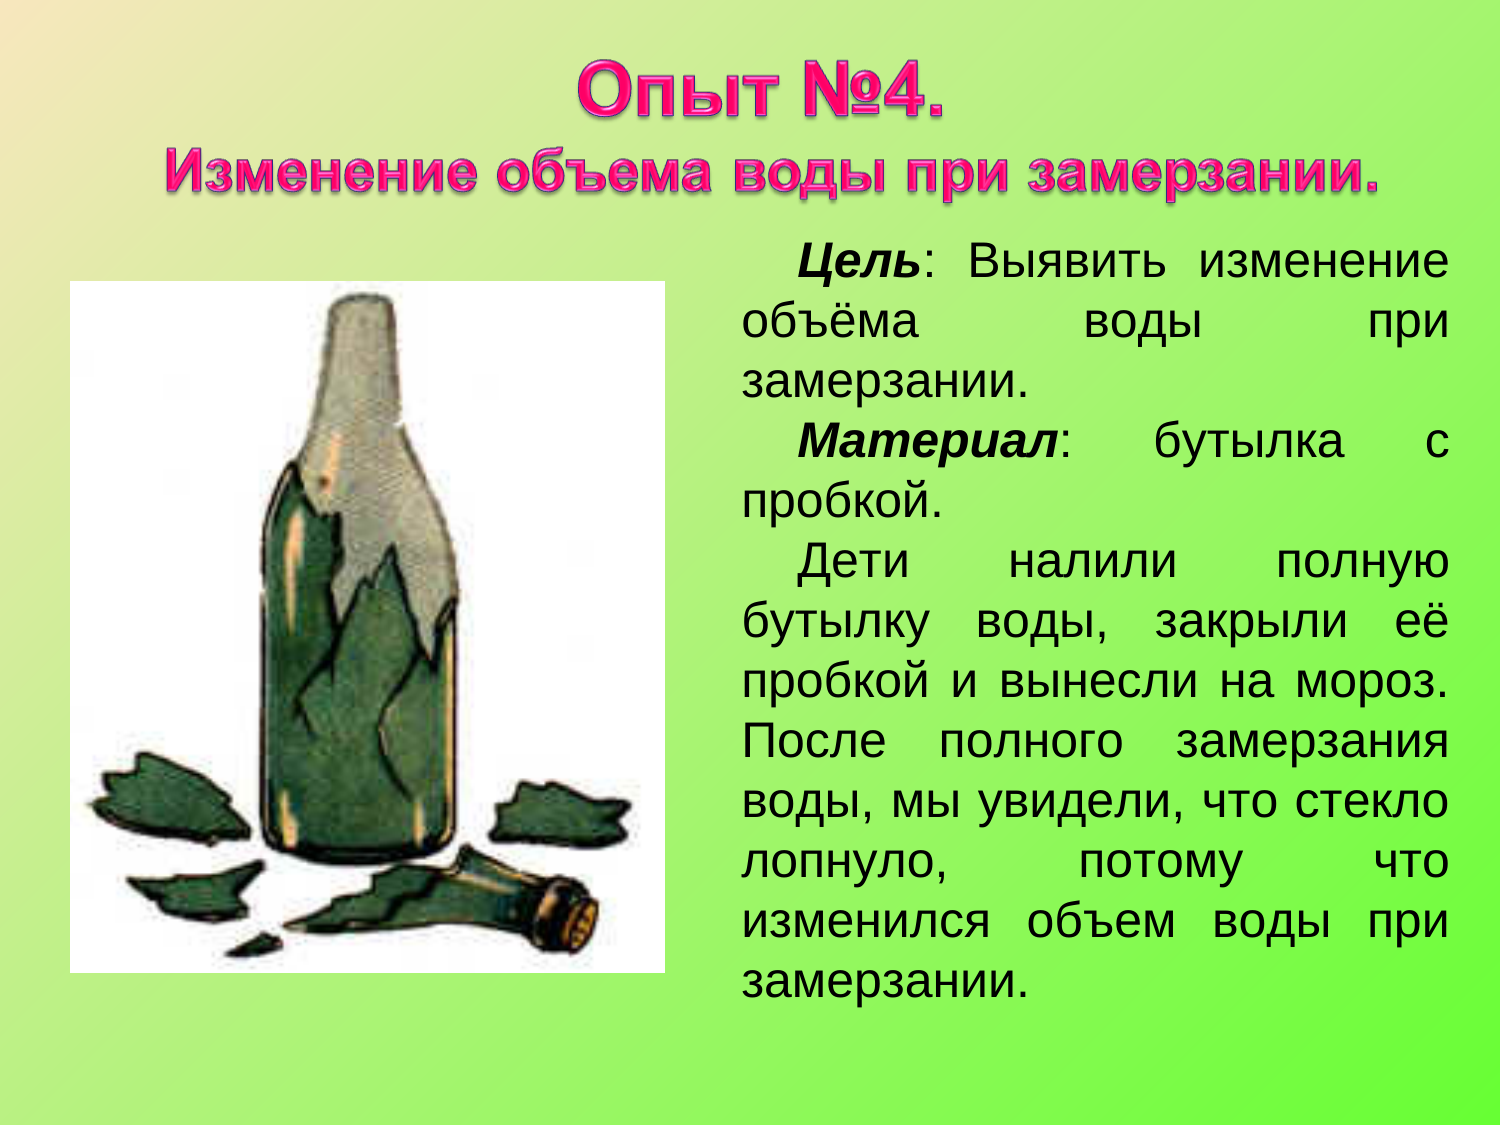

Цель: Выявить изменение объёма воды при замерзании.
Материал: бутылка с пробкой.
Дети налили полную бутылку воды, закрыли её пробкой и вынесли на мороз. После полного замерзания воды, мы увидели, что стекло лопнуло, потому что изменился объем воды при замерзании.